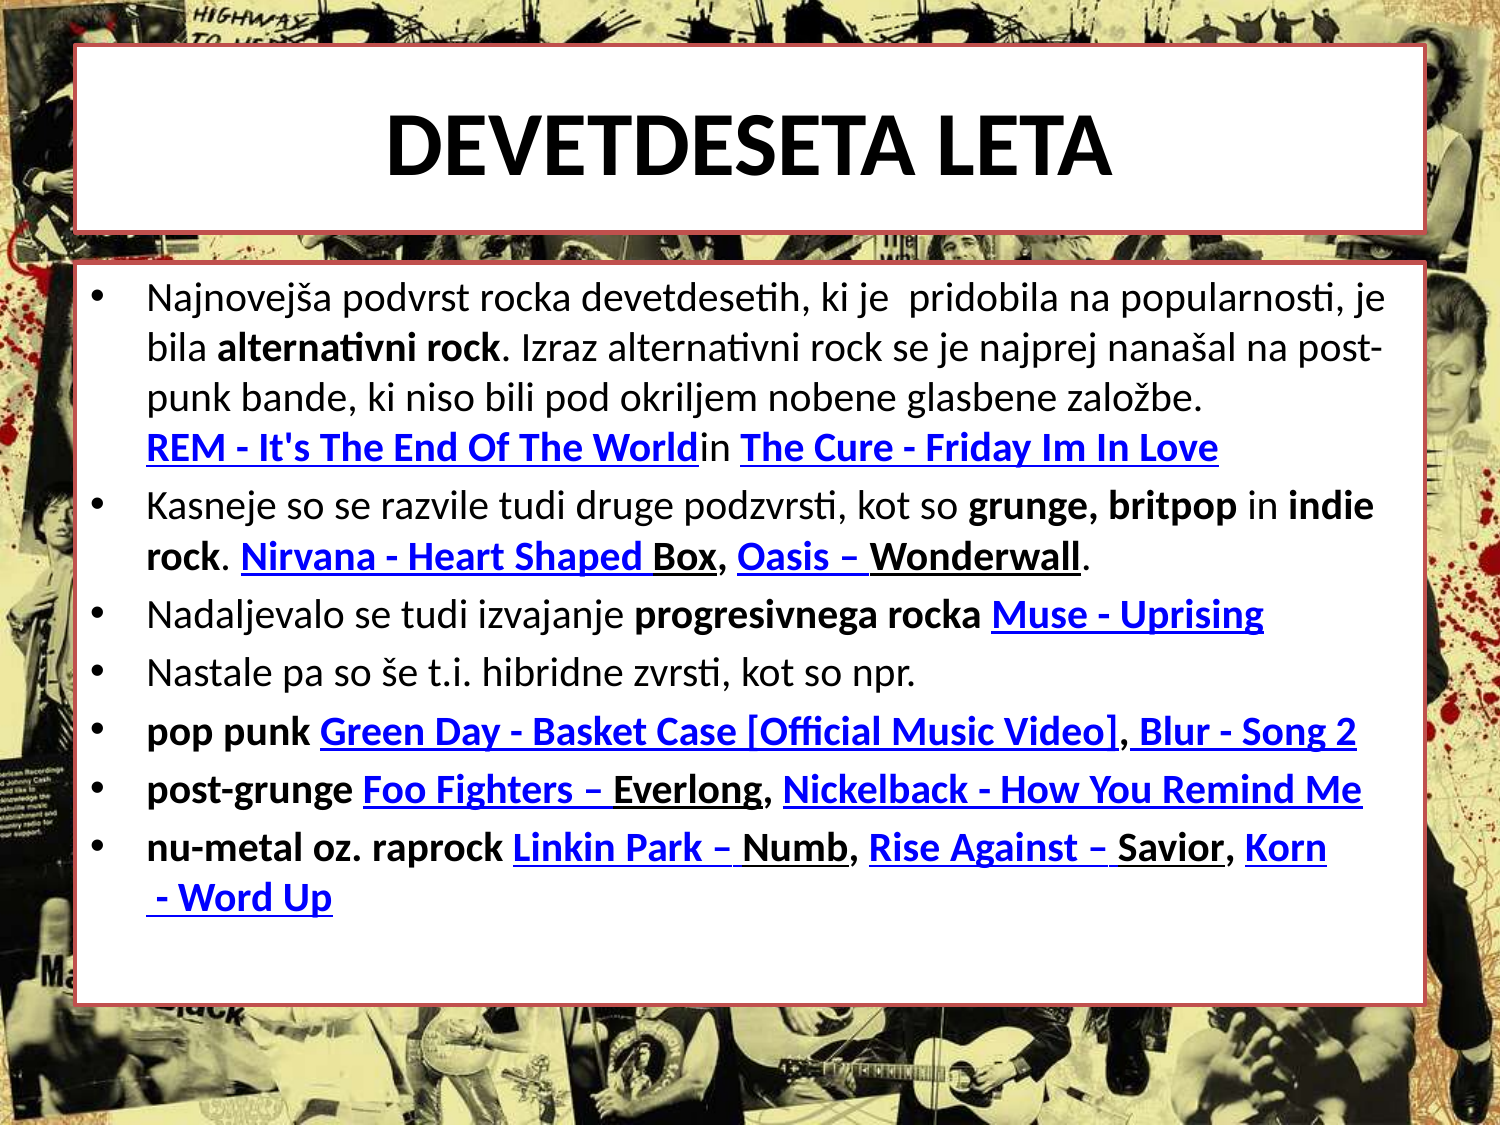

# DEVETDESETA LETA
Najnovejša podvrst rocka devetdesetih, ki je pridobila na popularnosti, je bila alternativni rock. Izraz alternativni rock se je najprej nanašal na post-punk bande, ki niso bili pod okriljem nobene glasbene založbe. REM - It's The End Of The Worldin The Cure - Friday Im In Love
Kasneje so se razvile tudi druge podzvrsti, kot so grunge, britpop in indie rock. Nirvana - Heart Shaped Box, Oasis – Wonderwall.
Nadaljevalo se tudi izvajanje progresivnega rocka Muse - Uprising
Nastale pa so še t.i. hibridne zvrsti, kot so npr.
pop punk Green Day - Basket Case [Official Music Video], Blur - Song 2
post-grunge Foo Fighters – Everlong, Nickelback - How You Remind Me
nu-metal oz. raprock Linkin Park – Numb, Rise Against – Savior, Korn - Word Up